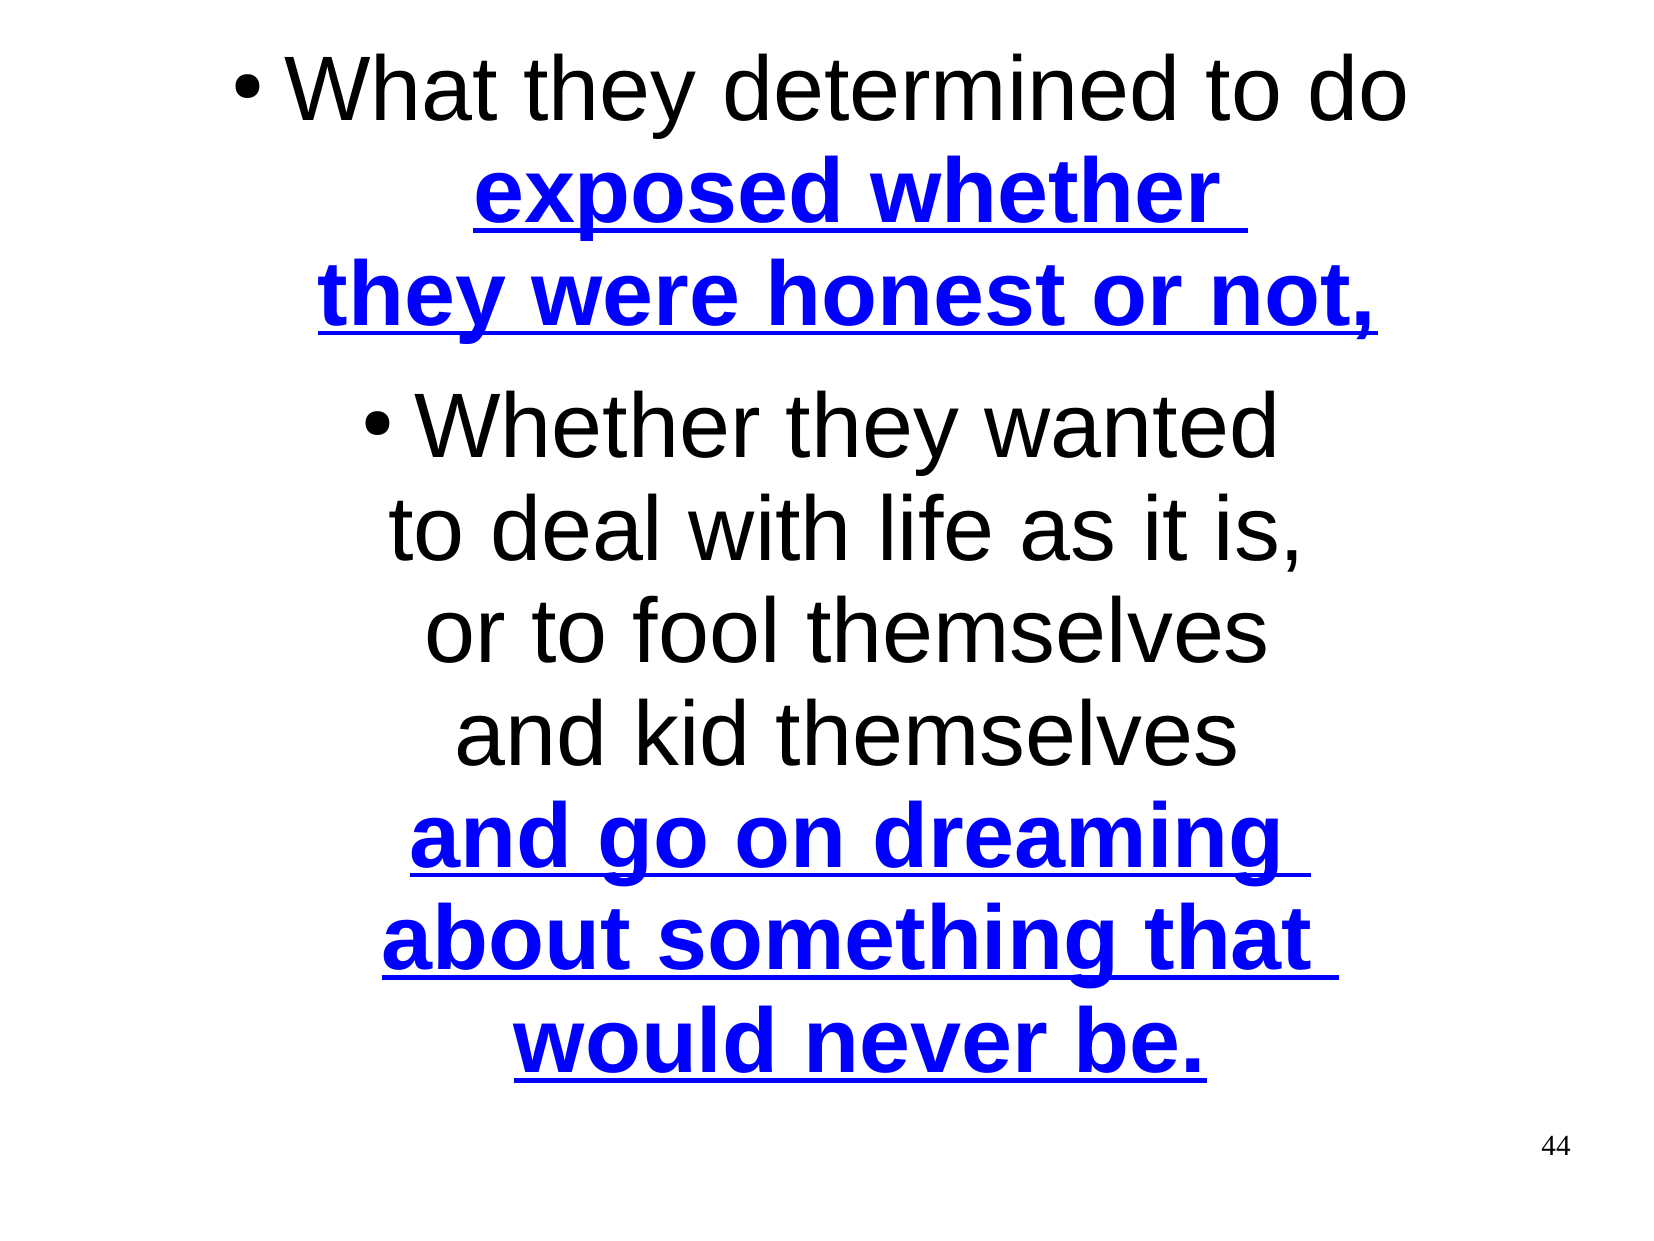

# What they determined to do exposed whether they were honest or not,
Whether they wanted
to deal with life as it is,
or to fool themselves
and kid themselves
and go on dreaming
about something that
would never be.
44